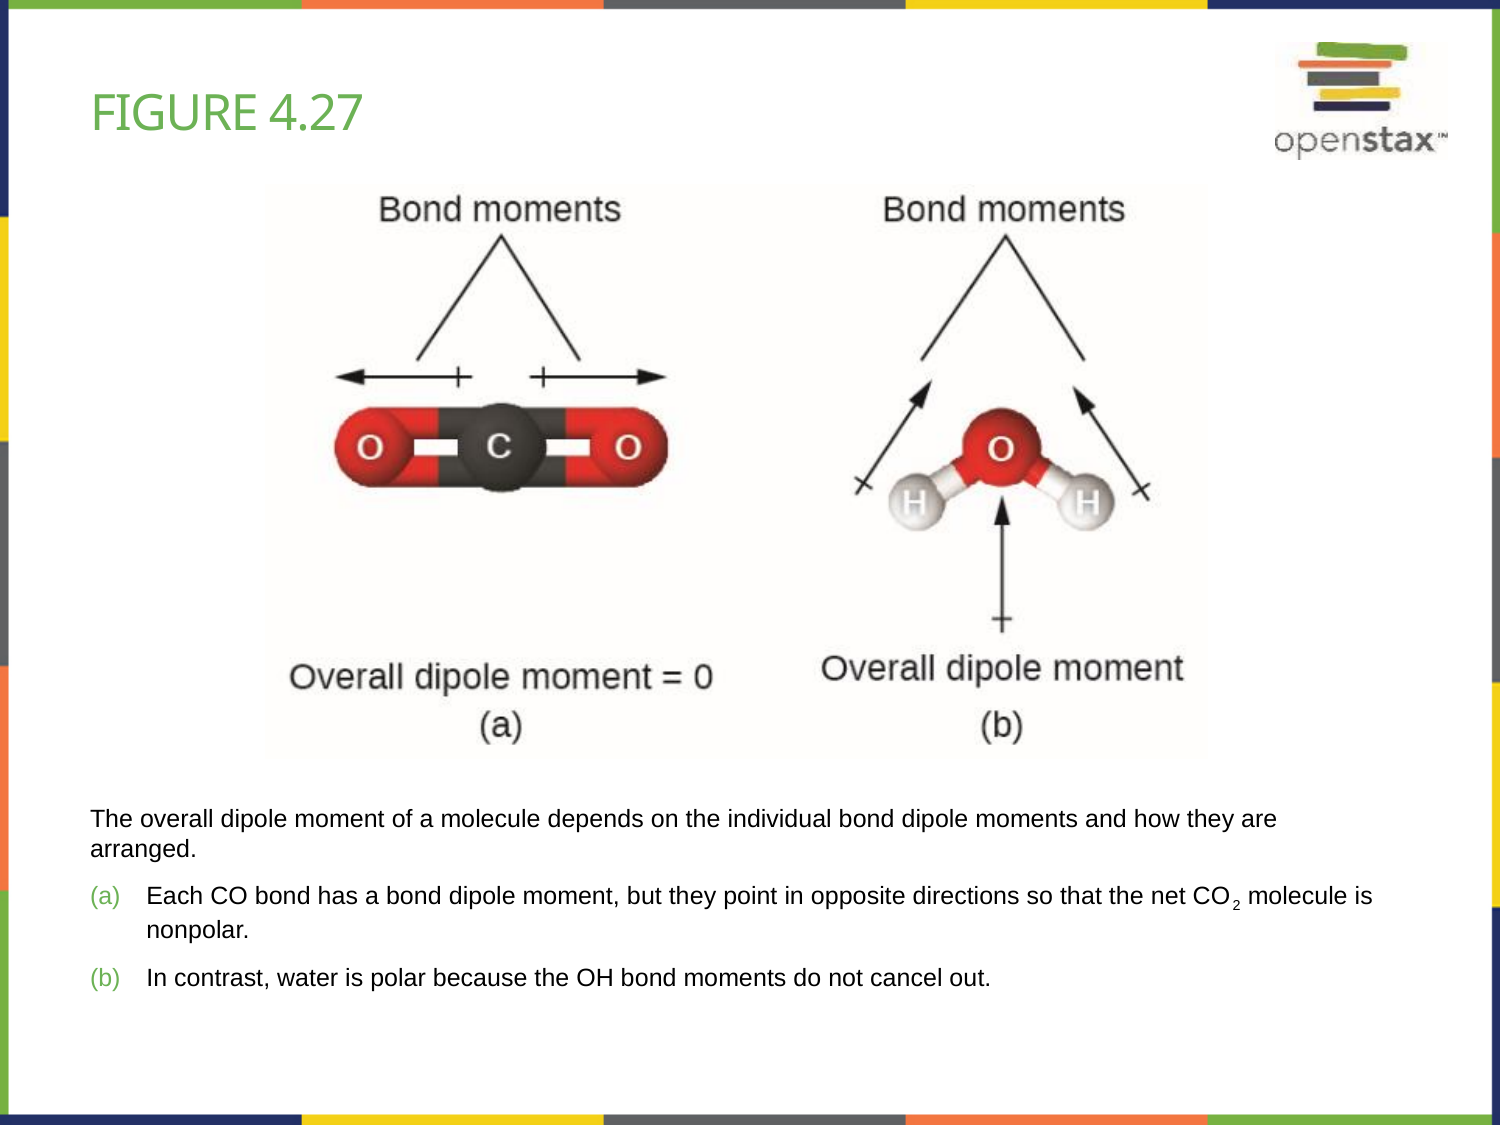

# Figure 4.27
The overall dipole moment of a molecule depends on the individual bond dipole moments and how they are arranged.
Each CO bond has a bond dipole moment, but they point in opposite directions so that the net CO2 molecule is nonpolar.
In contrast, water is polar because the OH bond moments do not cancel out.